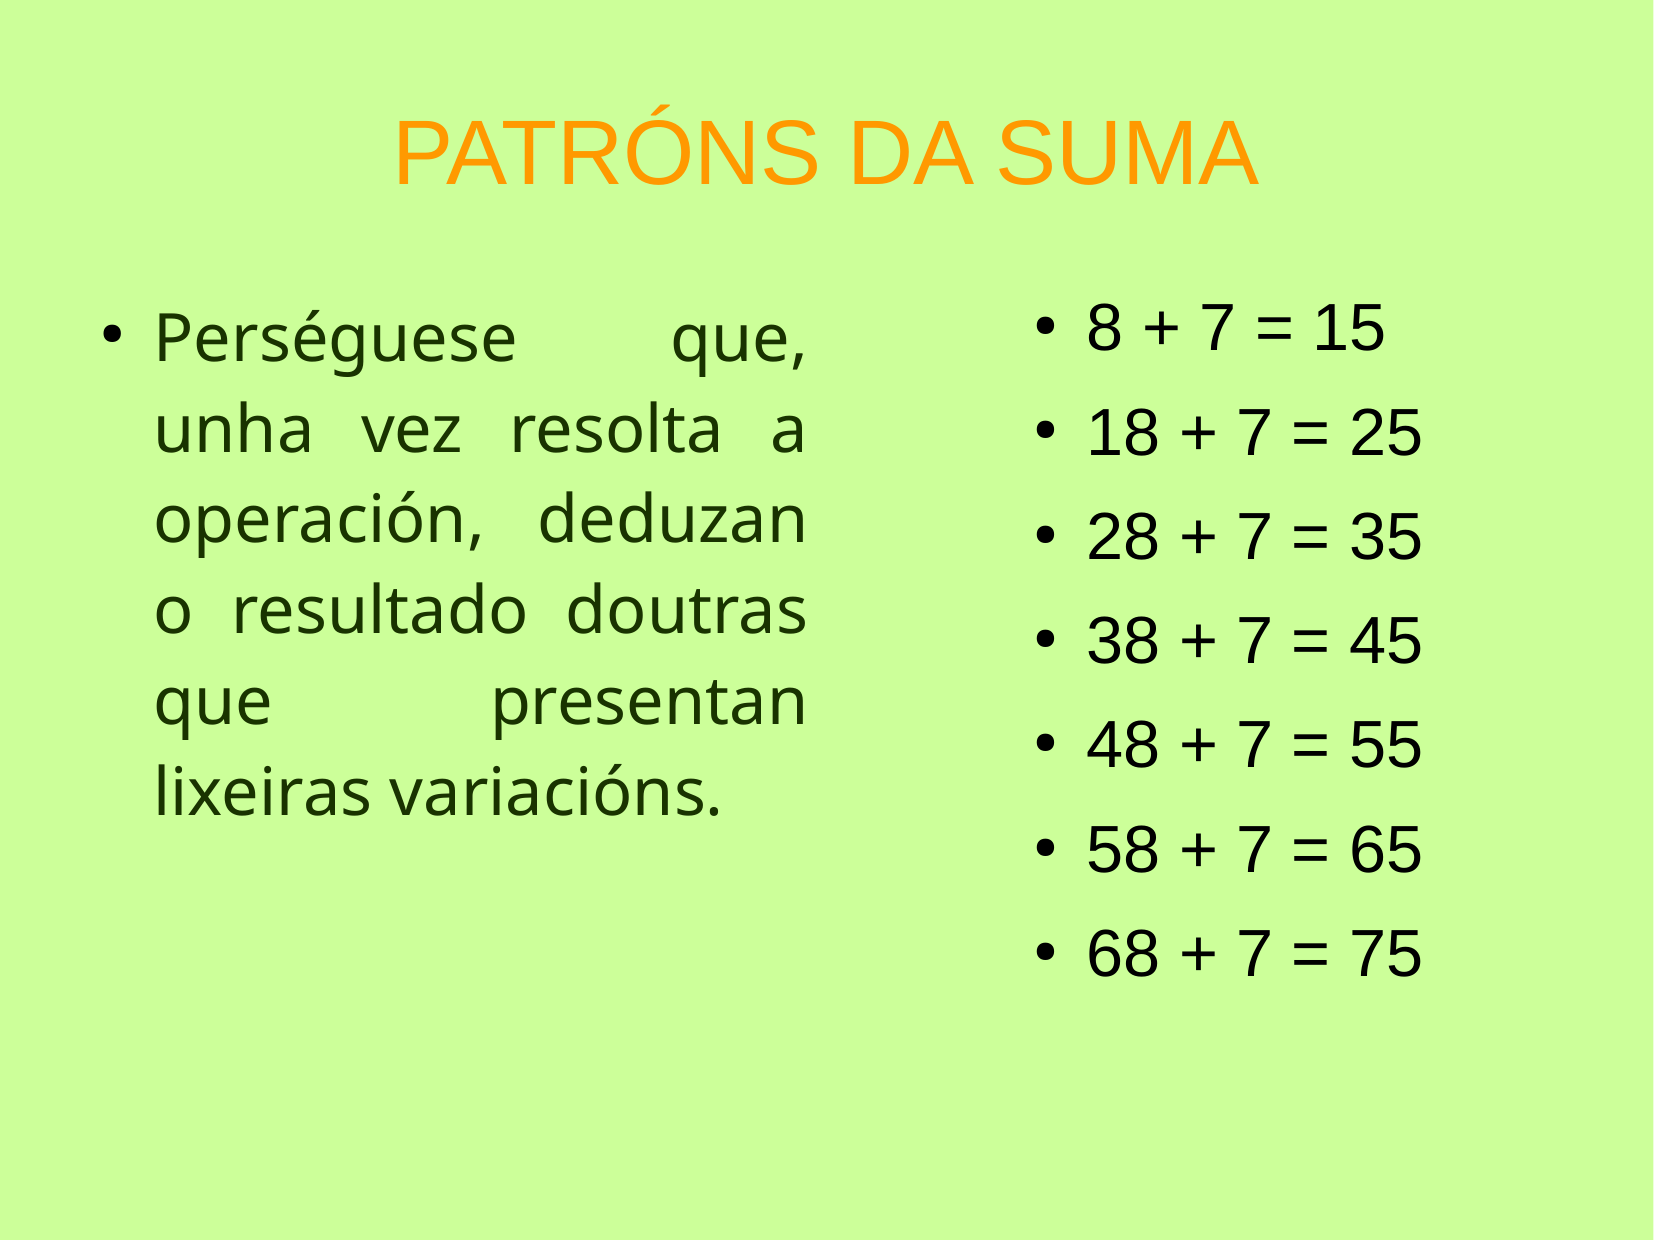

# PATRÓNS DA SUMA
Perséguese que, unha vez resolta a operación, deduzan o resultado doutras que presentan lixeiras variacións.
8 + 7 = 15
18 + 7 = 25
28 + 7 = 35
38 + 7 = 45
48 + 7 = 55
58 + 7 = 65
68 + 7 = 75